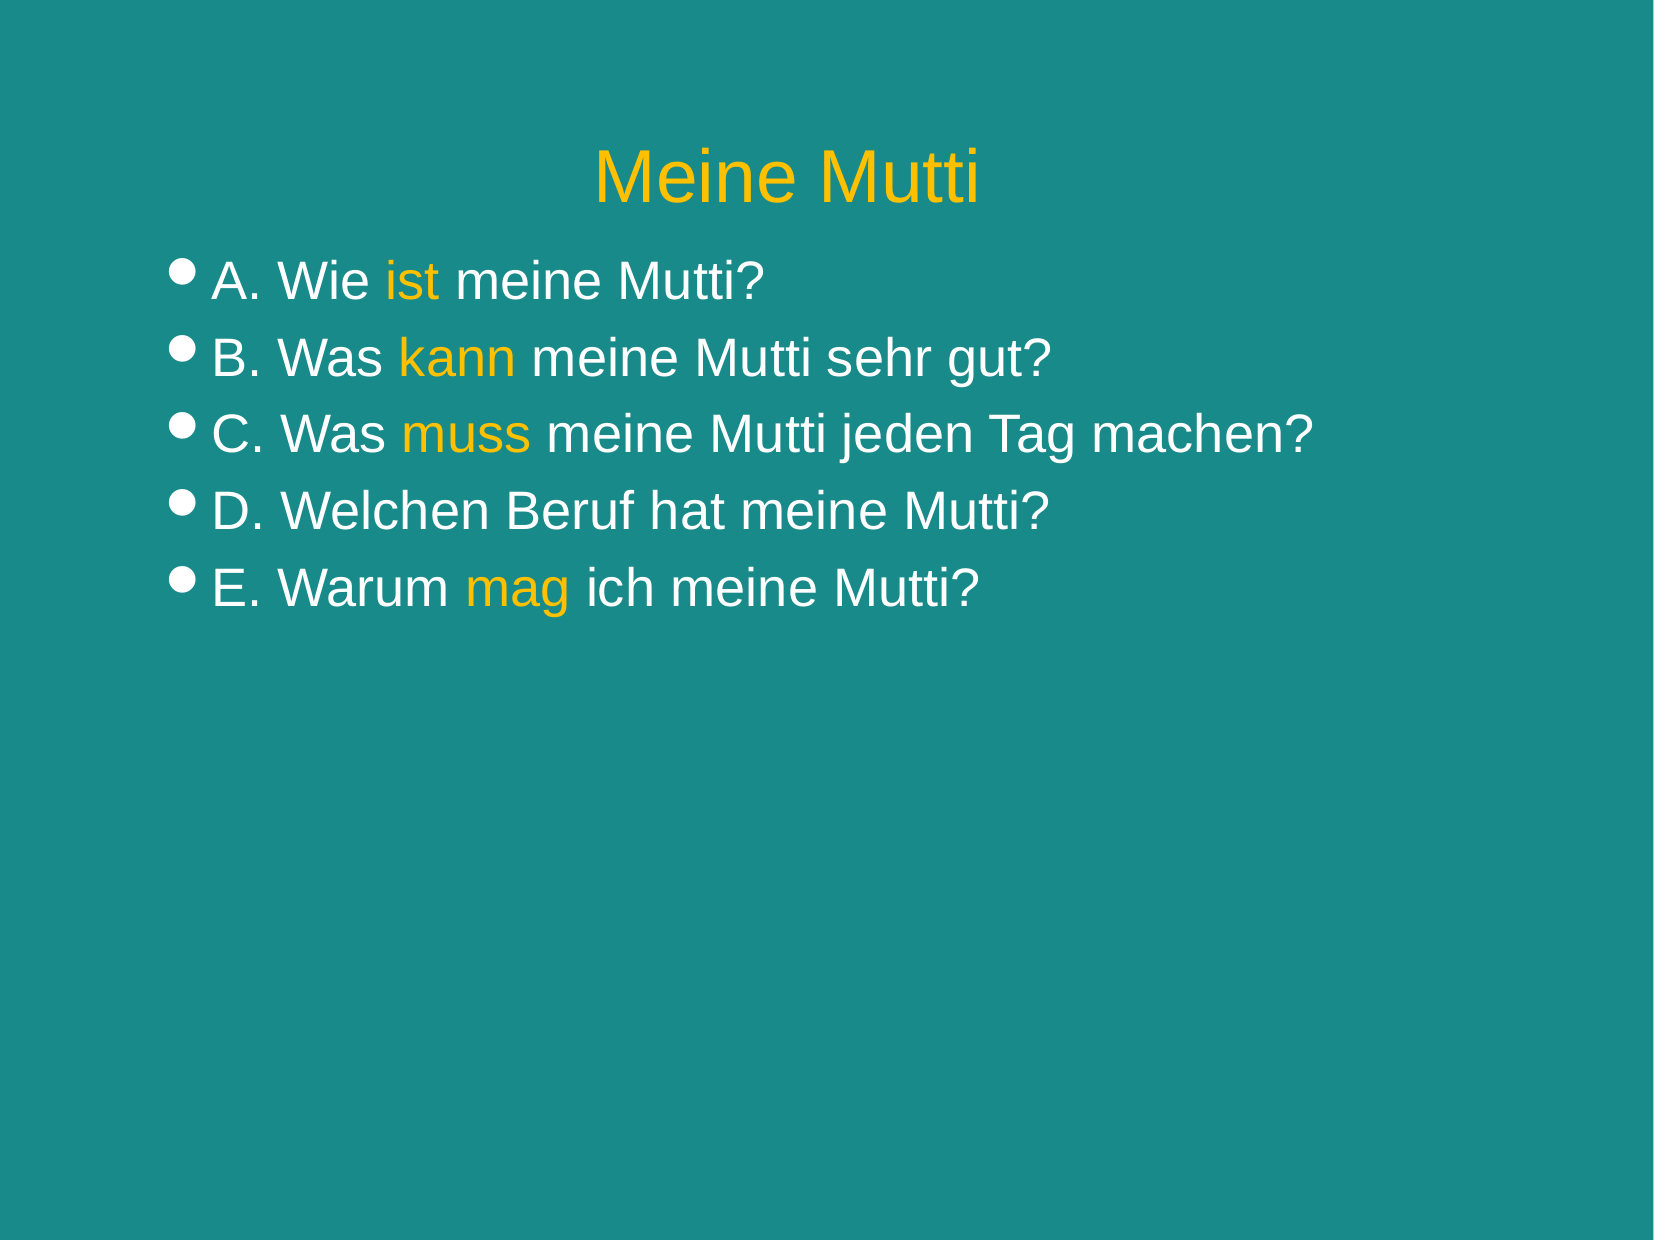

# Meine Mutti
A. Wie ist meine Mutti?
B. Was kann meine Mutti sehr gut?
C. Was muss meine Mutti jeden Tag machen?
D. Welchen Beruf hat meine Mutti?
E. Warum mag ich meine Mutti?